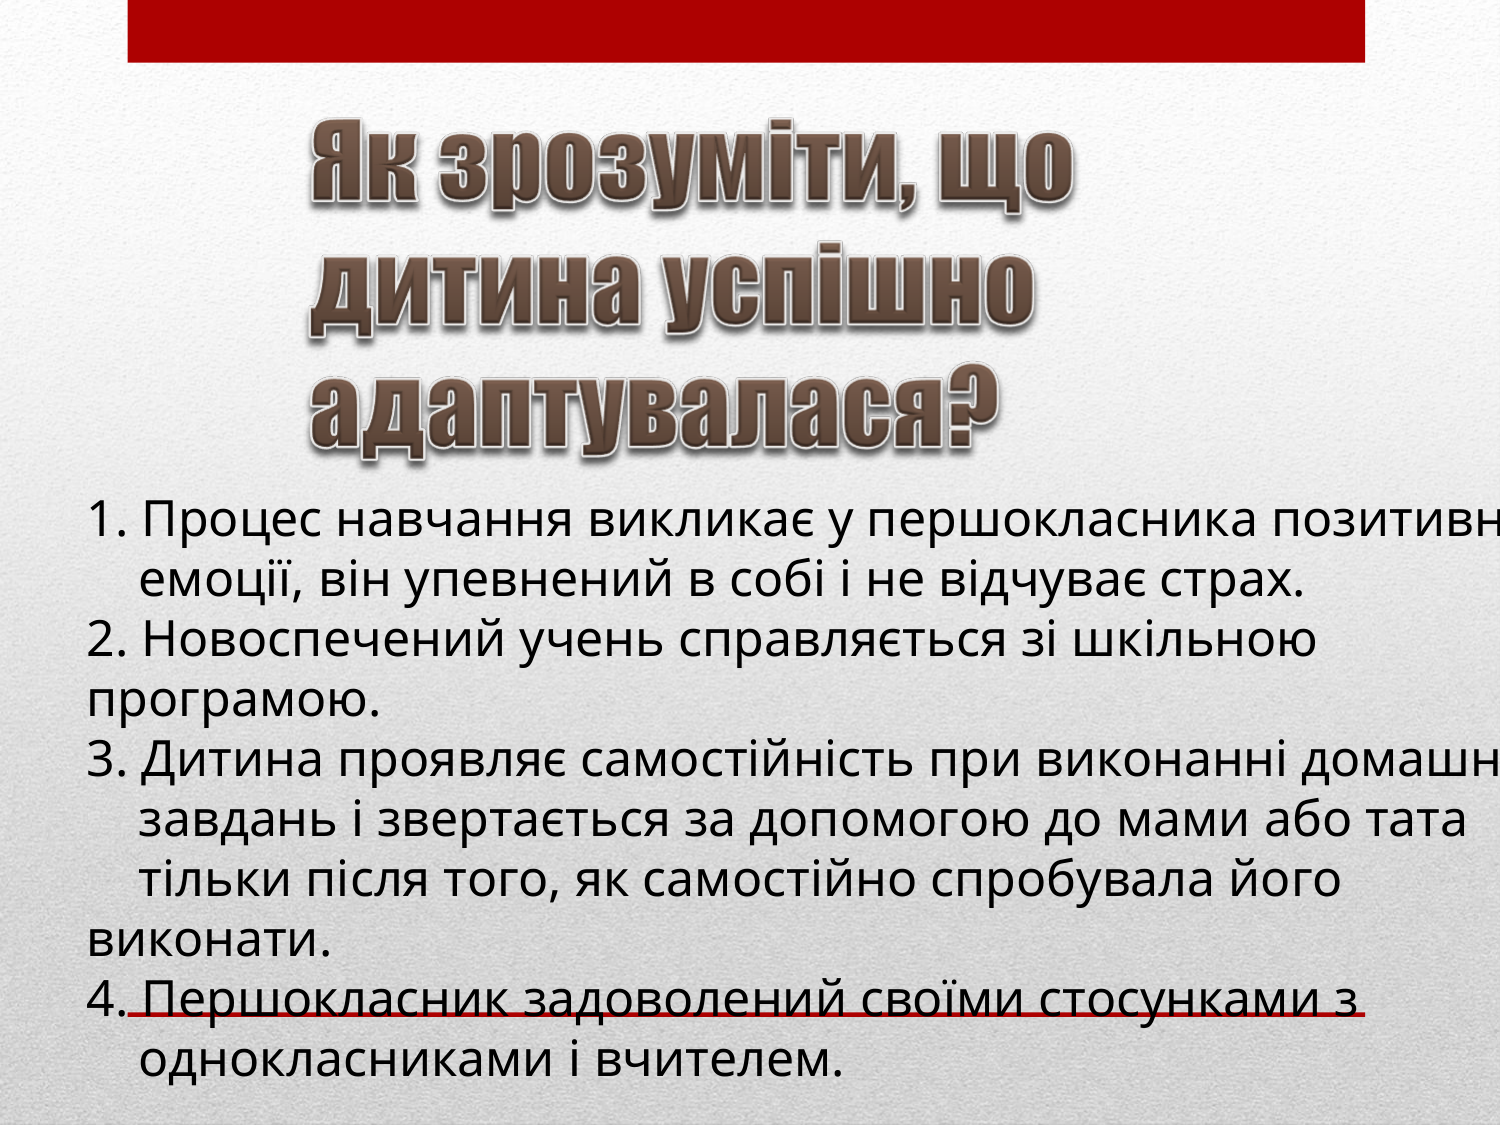

1. Процес навчання викликає у першокласника позитивні
 емоції, він упевнений в собі і не відчуває страх. 
2. Новоспечений учень справляється зі шкільною програмою. 
3. Дитина проявляє самостійність при виконанні домашніх
 завдань і звертається за допомогою до мами або тата
 тільки після того, як самостійно спробувала його виконати. 
4. Першокласник задоволений своїми стосунками з
 однокласниками і вчителем.